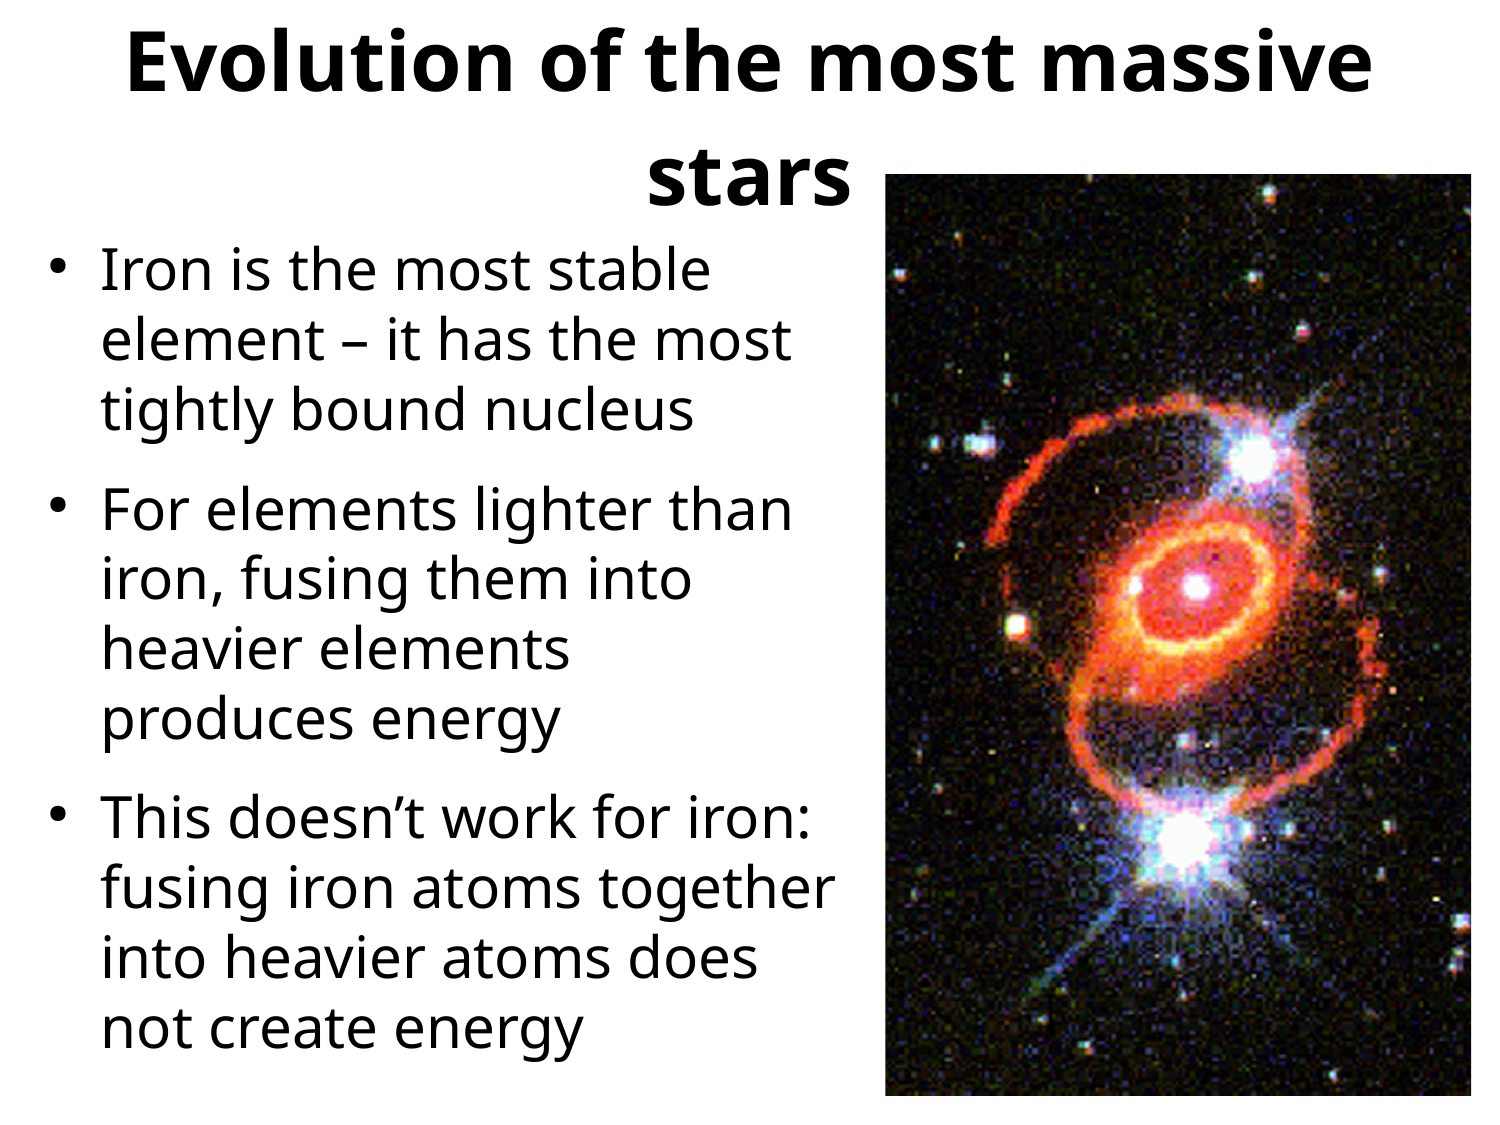

Evolution of the most massive stars
# Iron is the most stable element – it has the most tightly bound nucleus
For elements lighter than iron, fusing them into heavier elements produces energy
This doesn’t work for iron: fusing iron atoms together into heavier atoms does not create energy